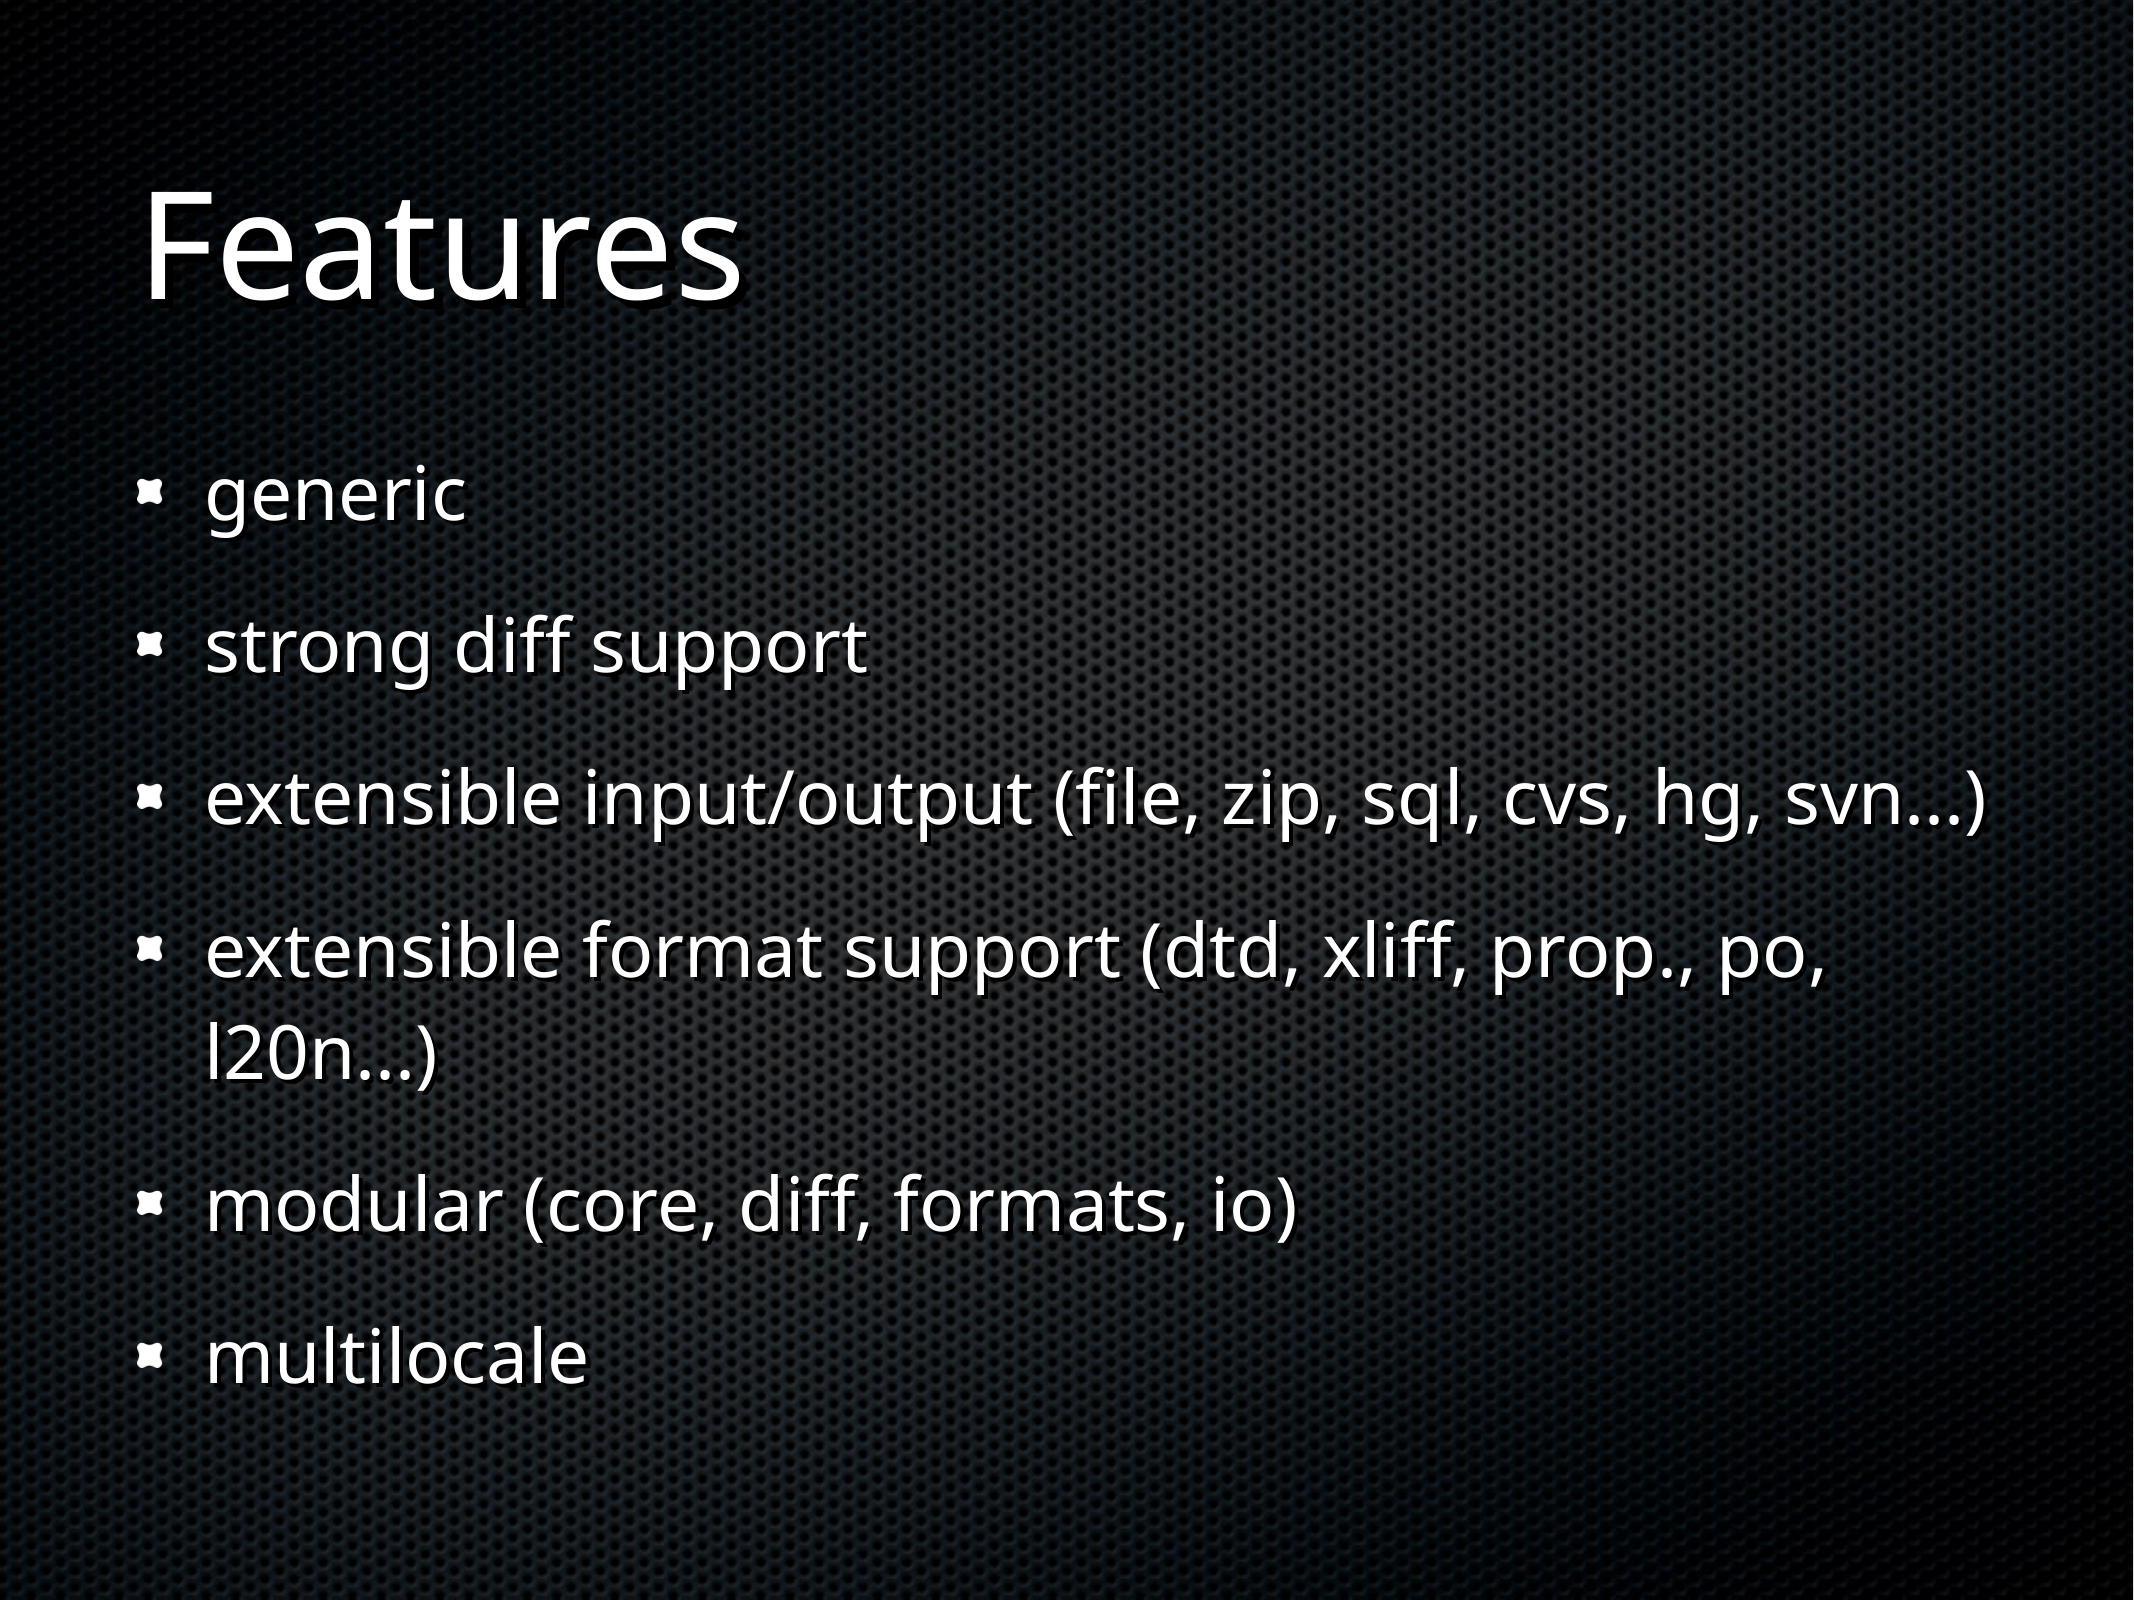

# Features
generic
strong diff support
extensible input/output (file, zip, sql, cvs, hg, svn...)
extensible format support (dtd, xliff, prop., po, l20n...)
modular (core, diff, formats, io)
multilocale